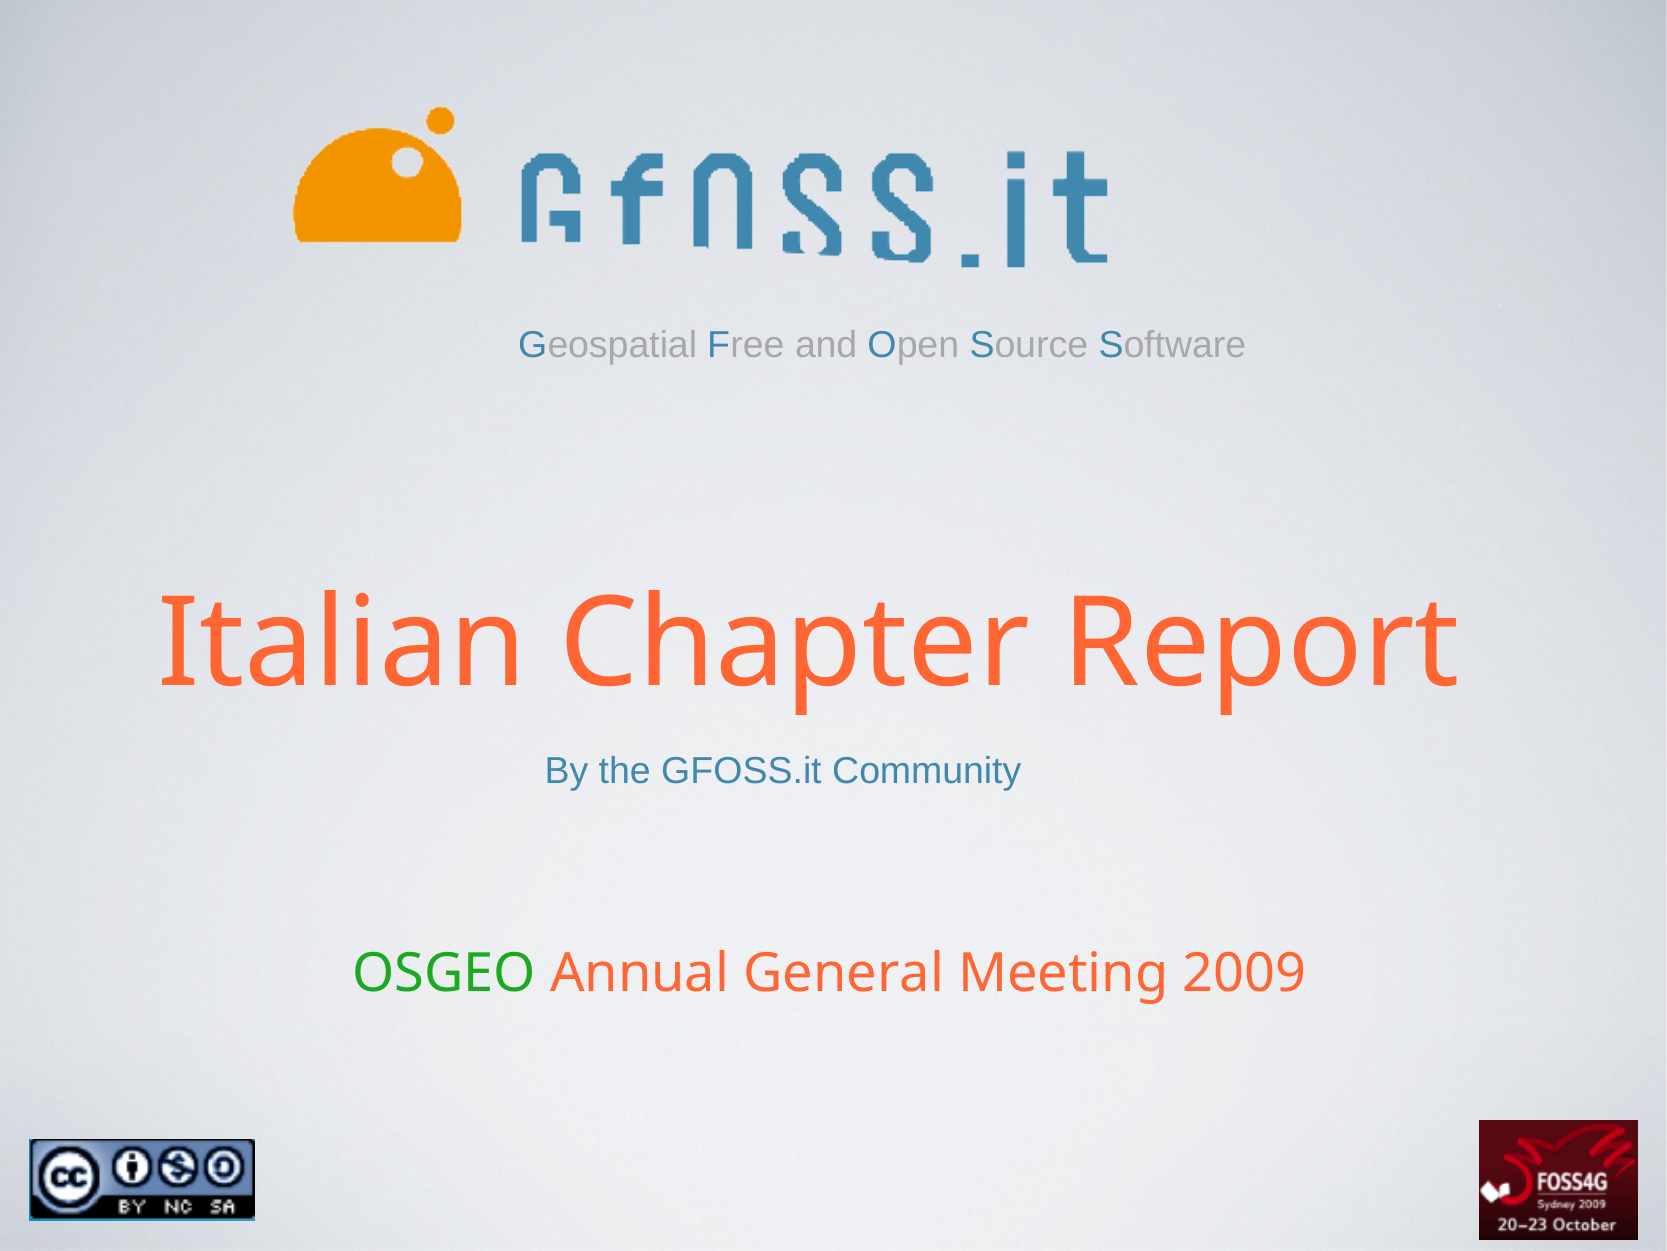

Geospatial Free and Open Source Software
# Italian Chapter Report
OSGEO Annual General Meeting 2009
By the GFOSS.it Community